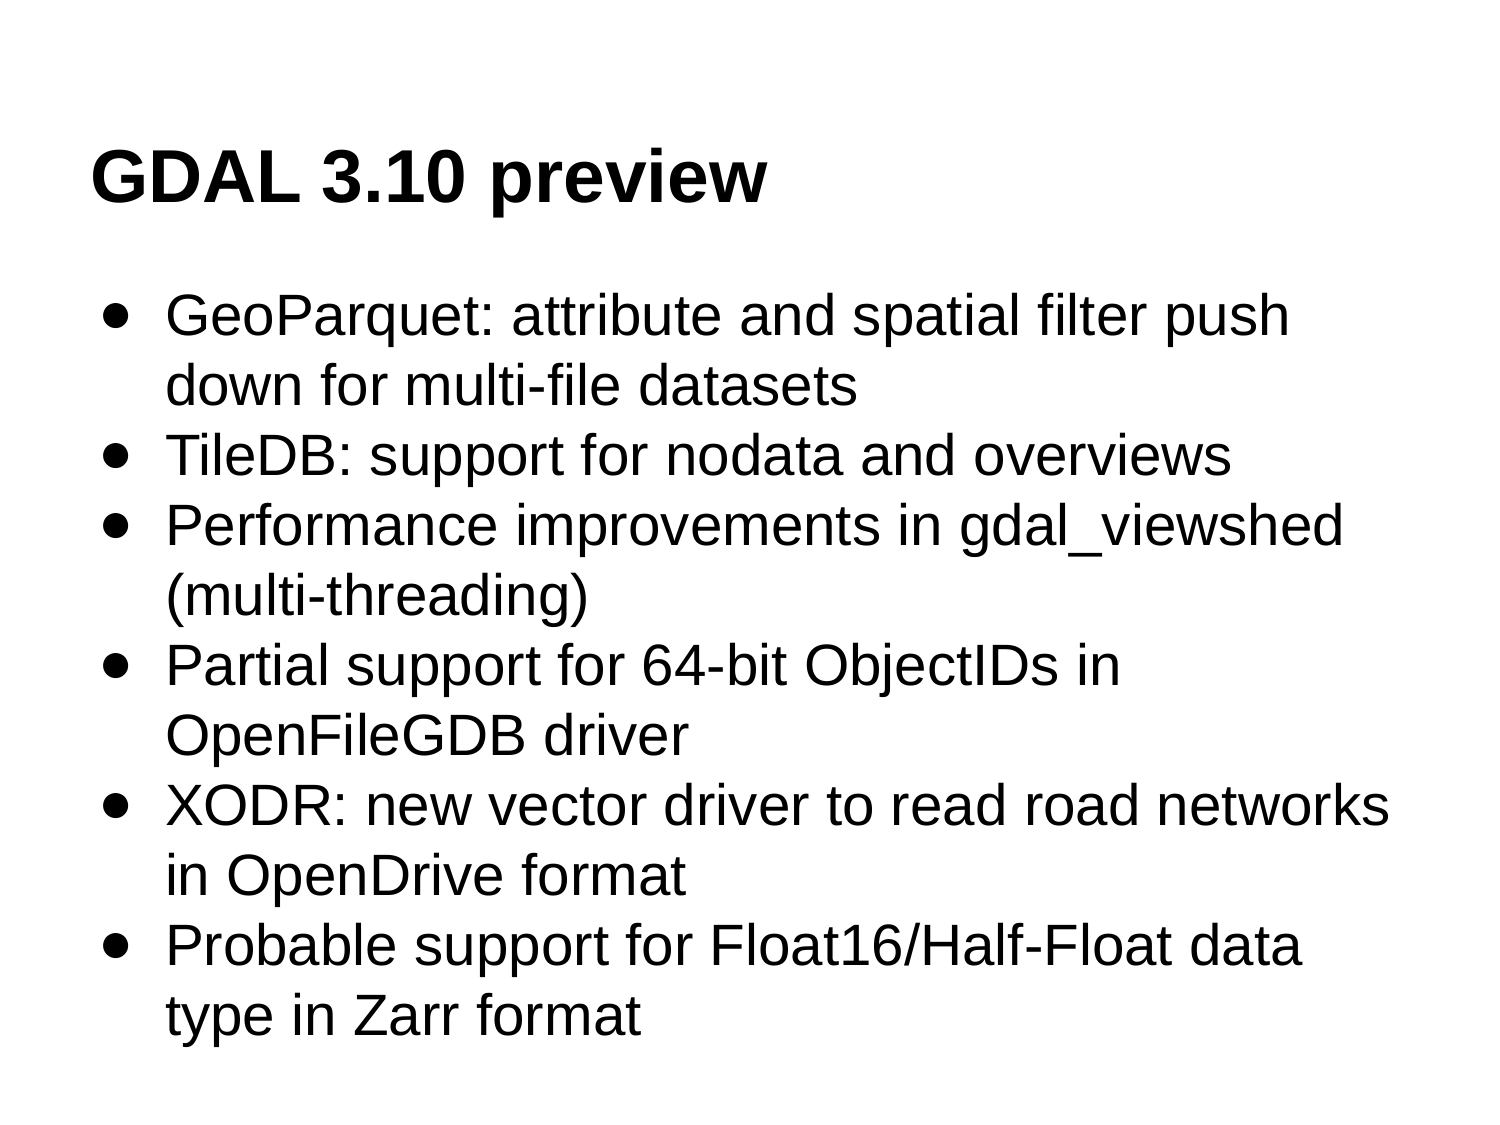

# GDAL 3.10 preview
GeoParquet: attribute and spatial filter push down for multi-file datasets
TileDB: support for nodata and overviews
Performance improvements in gdal_viewshed (multi-threading)
Partial support for 64-bit ObjectIDs in OpenFileGDB driver
XODR: new vector driver to read road networks in OpenDrive format
Probable support for Float16/Half-Float data type in Zarr format